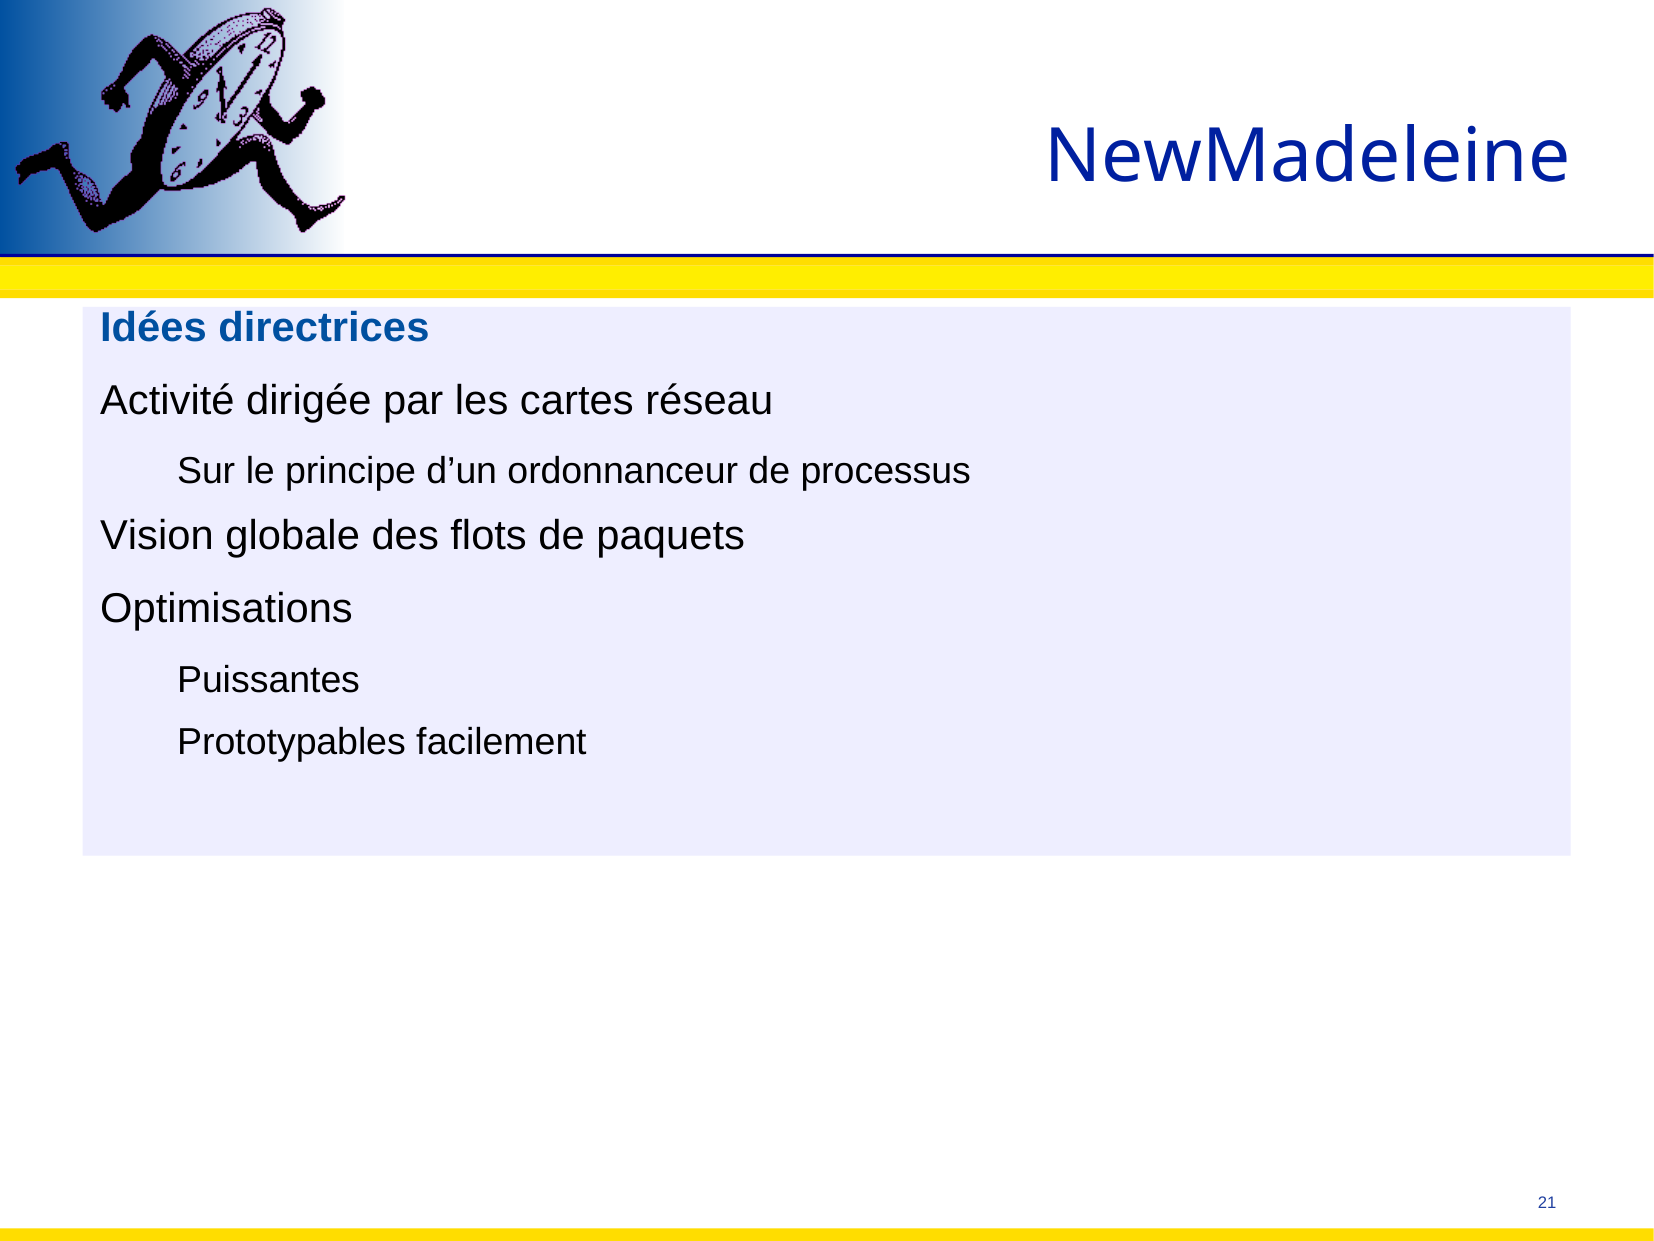

# NewMadeleine
Idées directrices
Activité dirigée par les cartes réseau
Sur le principe d’un ordonnanceur de processus
Vision globale des flots de paquets
Optimisations
Puissantes
Prototypables facilement